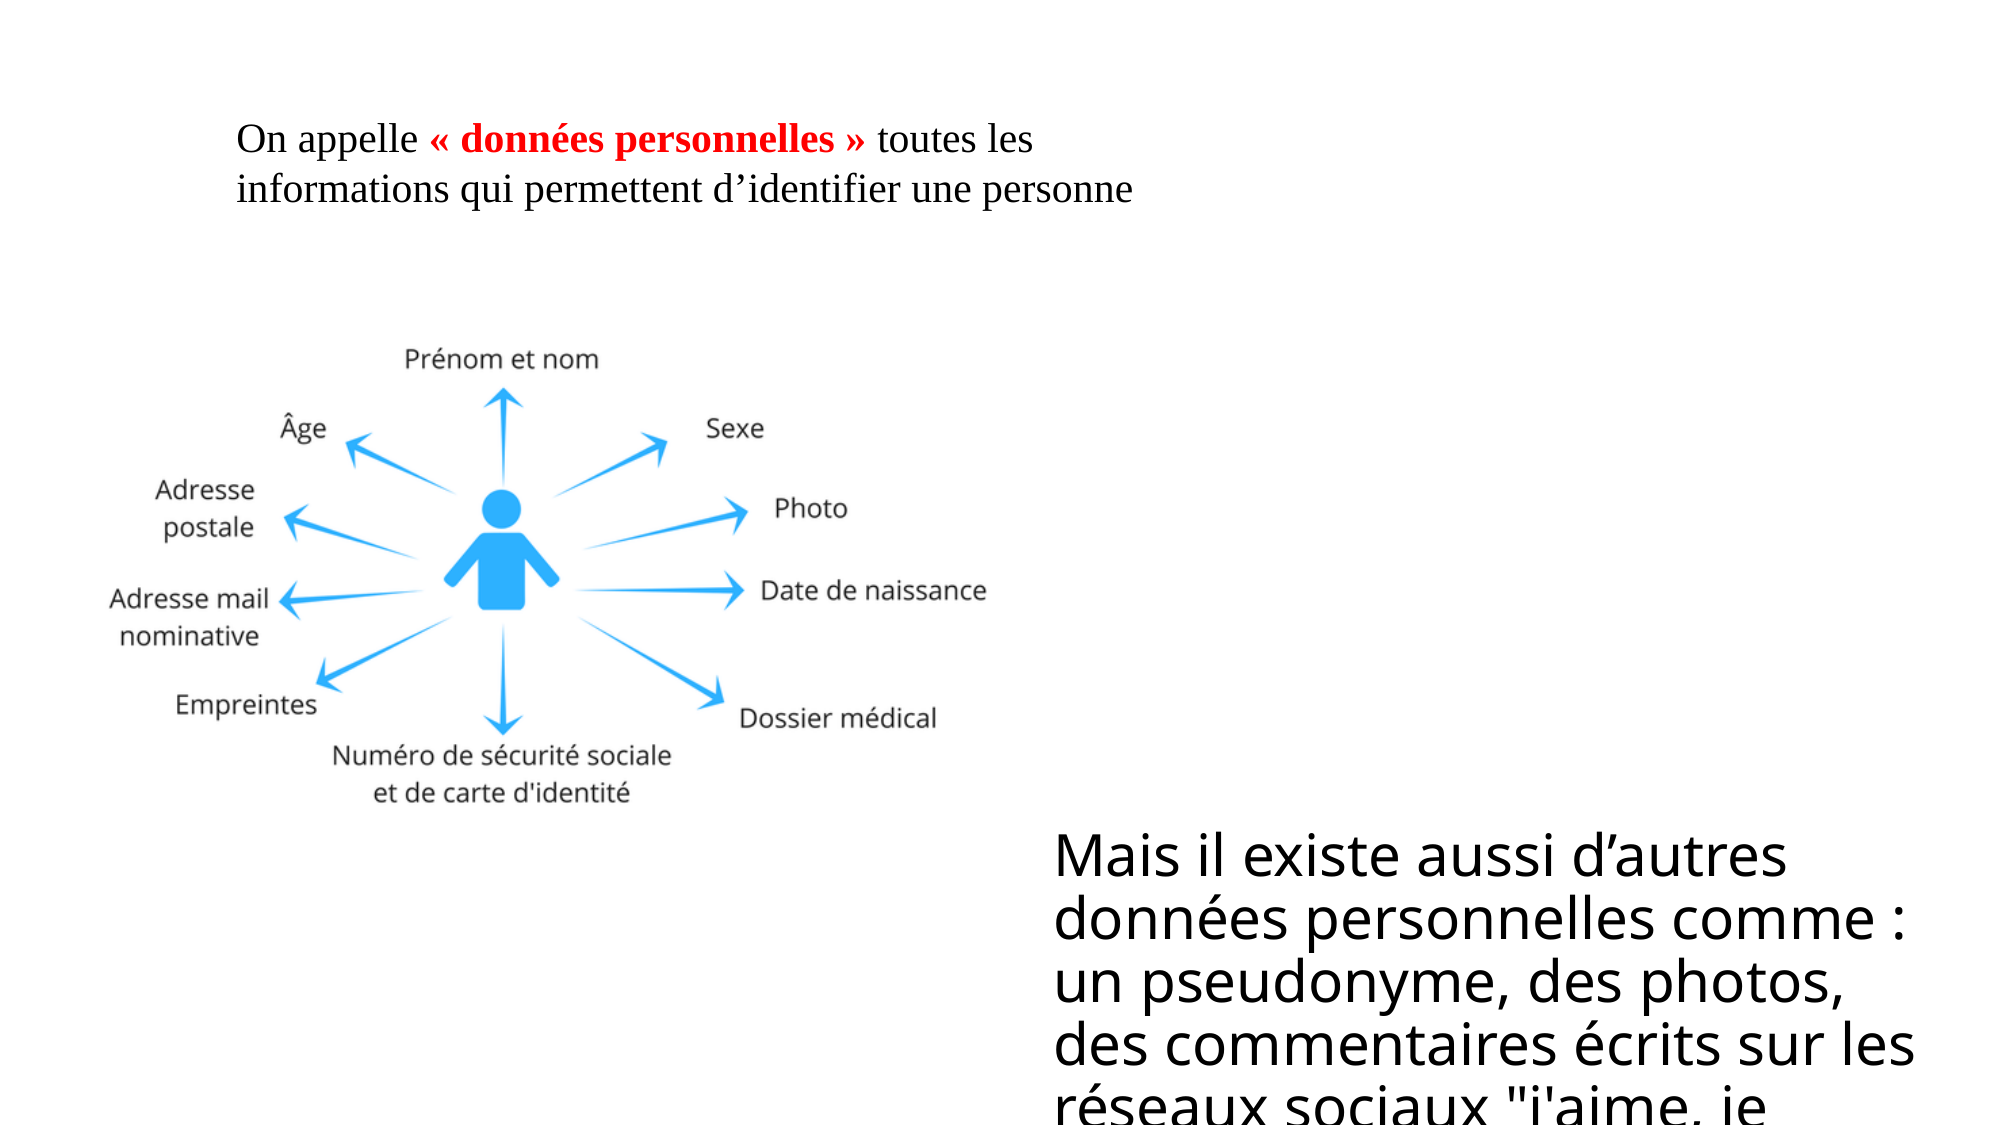

On appelle « données personnelles » toutes les informations qui permettent d’identifier une personne
# Mais il existe aussi d’autres données personnelles comme : un pseudonyme, des photos, des commentaires écrits sur les réseaux sociaux "j'aime, je n'aime pas…